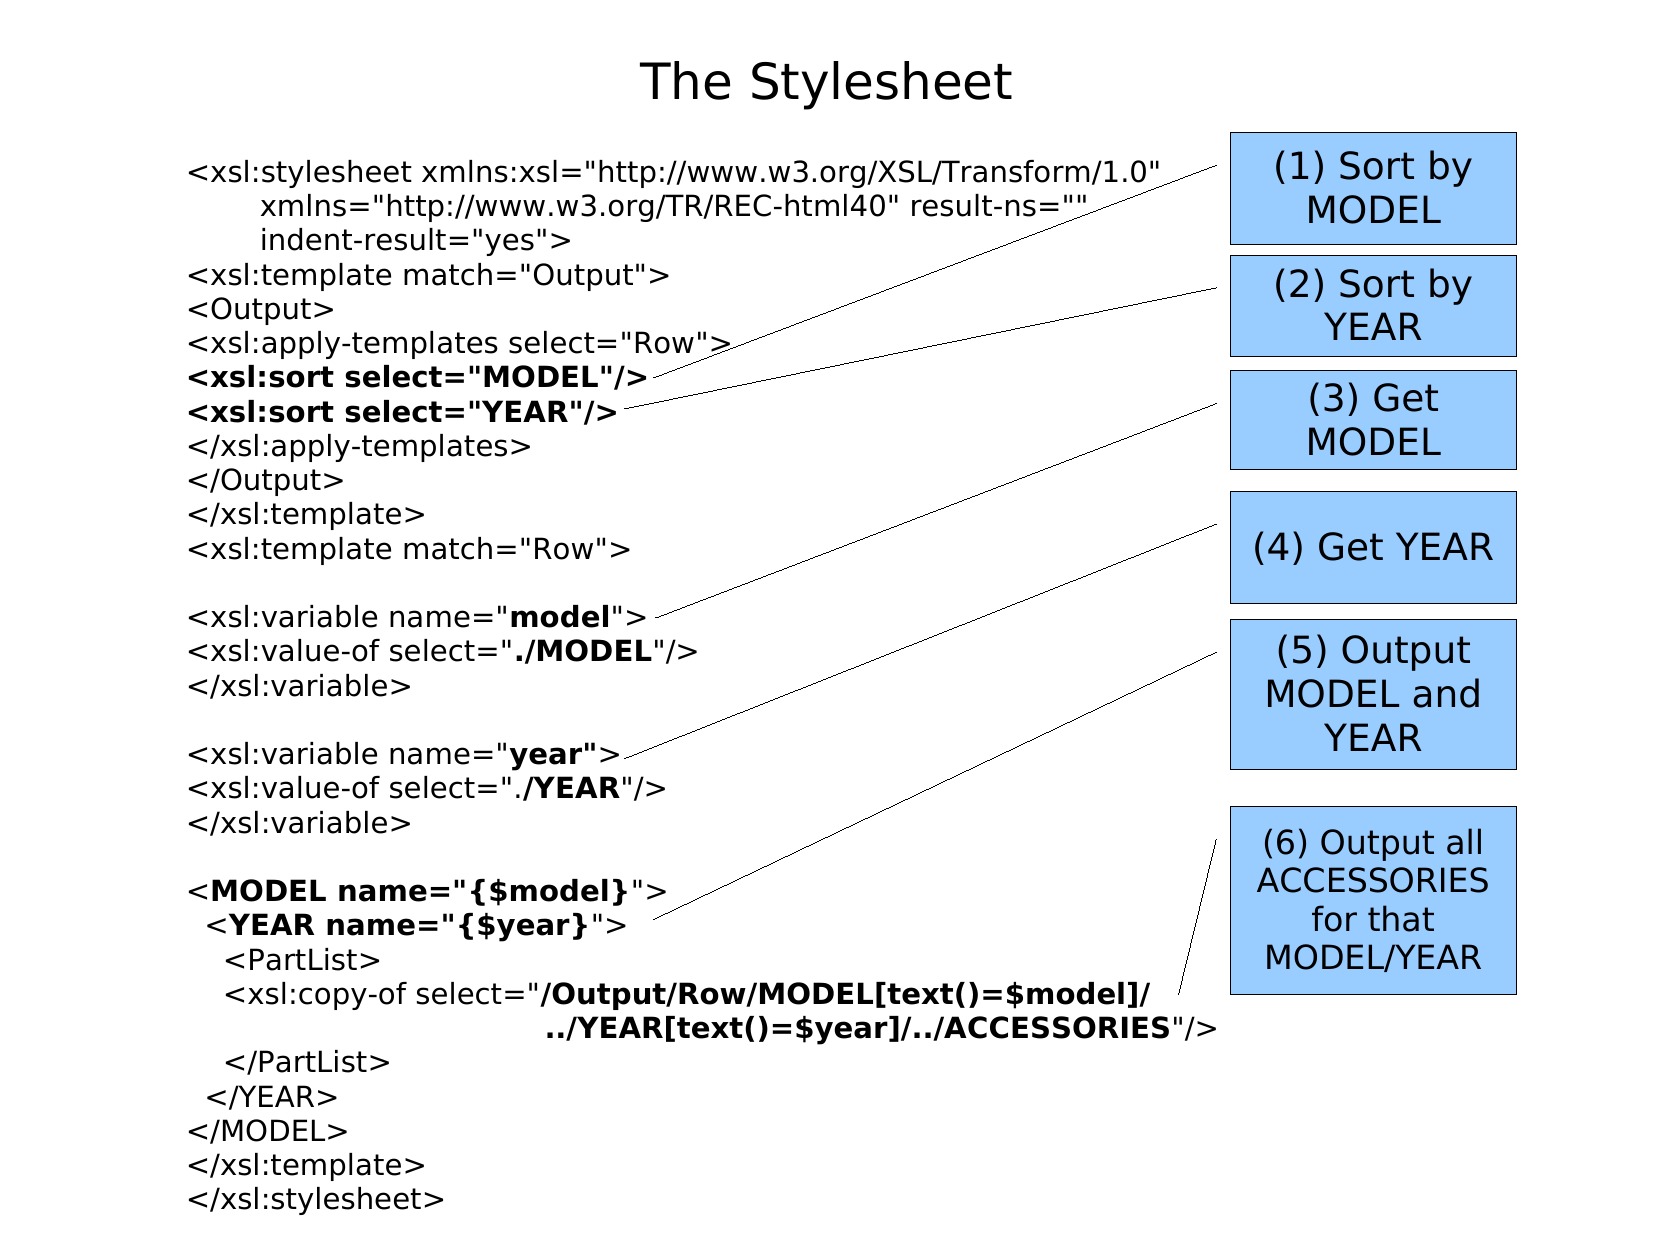

# The Stylesheet
(1) Sort by MODEL
<xsl:stylesheet xmlns:xsl="http://www.w3.org/XSL/Transform/1.0"
 xmlns="http://www.w3.org/TR/REC-html40" result-ns=""
 indent-result="yes">
<xsl:template match="Output">
<Output>
<xsl:apply-templates select="Row">
<xsl:sort select="MODEL"/>
<xsl:sort select="YEAR"/>
</xsl:apply-templates>
</Output>
</xsl:template>
<xsl:template match="Row">
<xsl:variable name="model">
<xsl:value-of select="./MODEL"/>
</xsl:variable>
<xsl:variable name="year">
<xsl:value-of select="./YEAR"/>
</xsl:variable>
<MODEL name="{$model}">
 <YEAR name="{$year}">
 <PartList>
 <xsl:copy-of select="/Output/Row/MODEL[text()=$model]/
 ../YEAR[text()=$year]/../ACCESSORIES"/>
 </PartList>
 </YEAR>
</MODEL>
</xsl:template>
</xsl:stylesheet>
(2) Sort by YEAR
(3) Get MODEL
(4) Get YEAR
(5) Output MODEL and YEAR
(6) Output all ACCESSORIES for that MODEL/YEAR